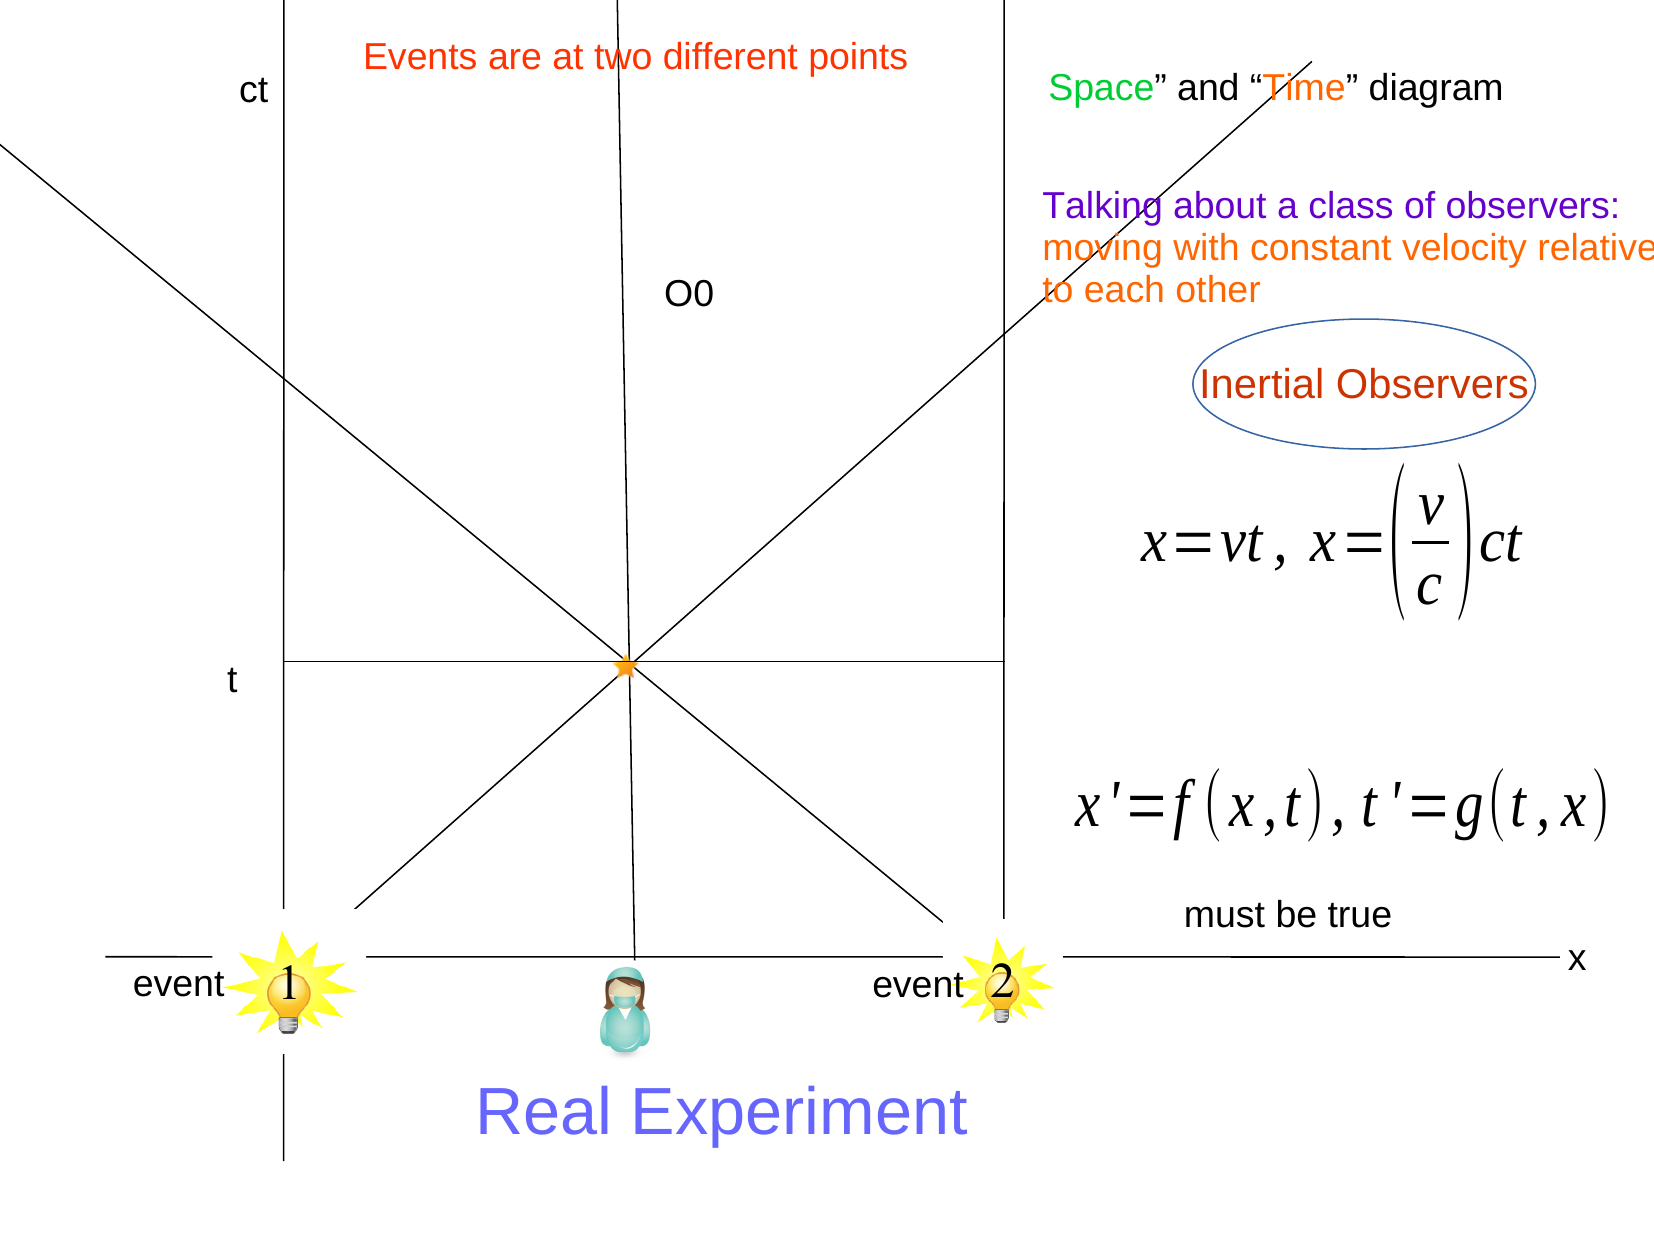

Events are at two different points
ct
Space” and “Time” diagram
Talking about a class of observers:
moving with constant velocity relative
to each other
O0
Inertial Observers
t
must be true
1
2
x
event
event
Real Experiment